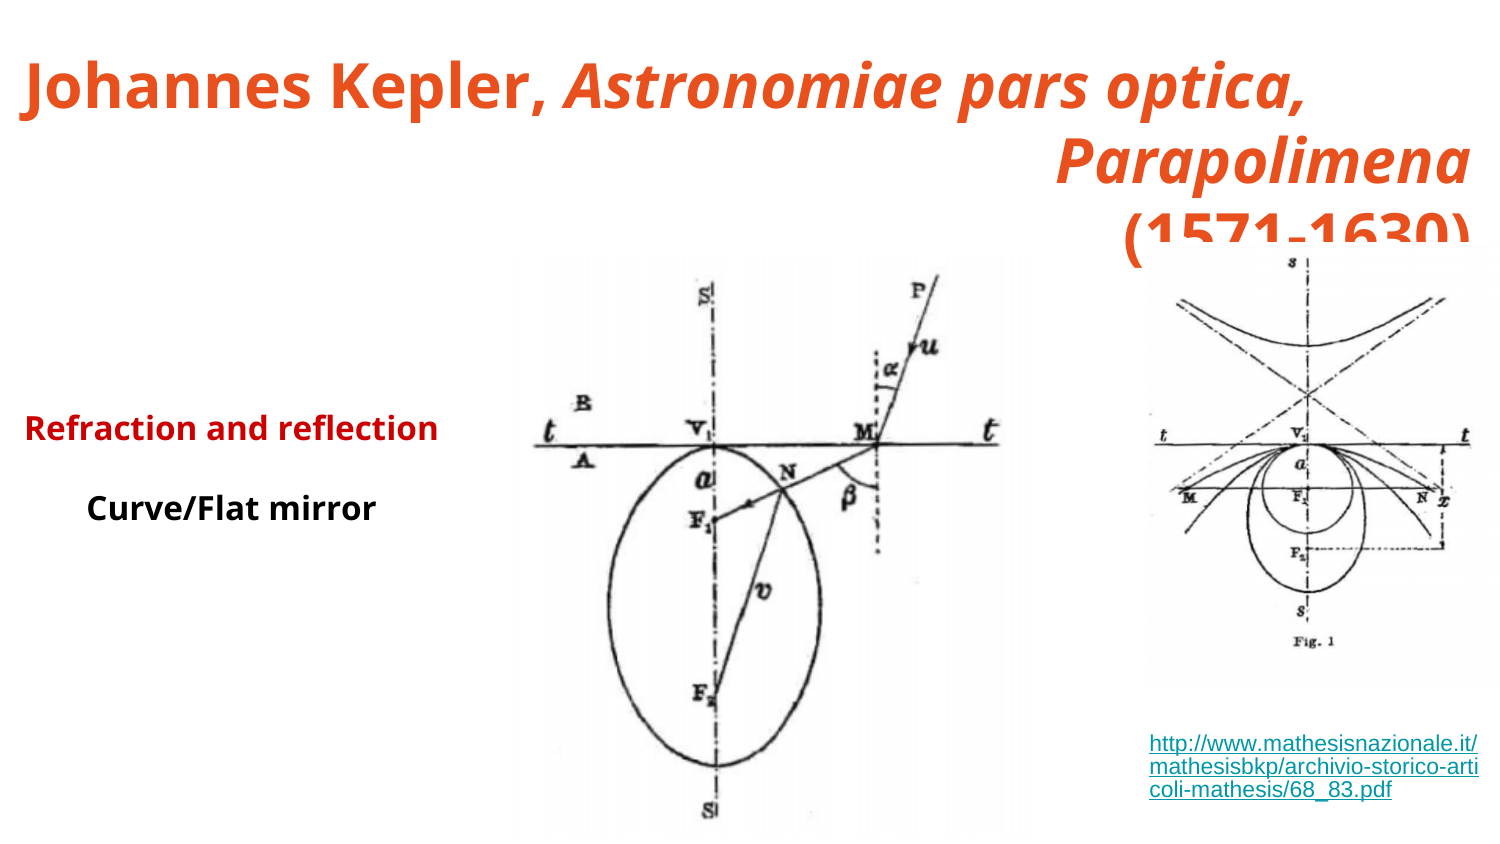

Johannes Kepler, Astronomiae pars optica, Parapolimena (1571-1630)
Refraction and reflection
Curve/Flat mirror
http://www.mathesisnazionale.it/mathesisbkp/archivio-storico-articoli-mathesis/68_83.pdf